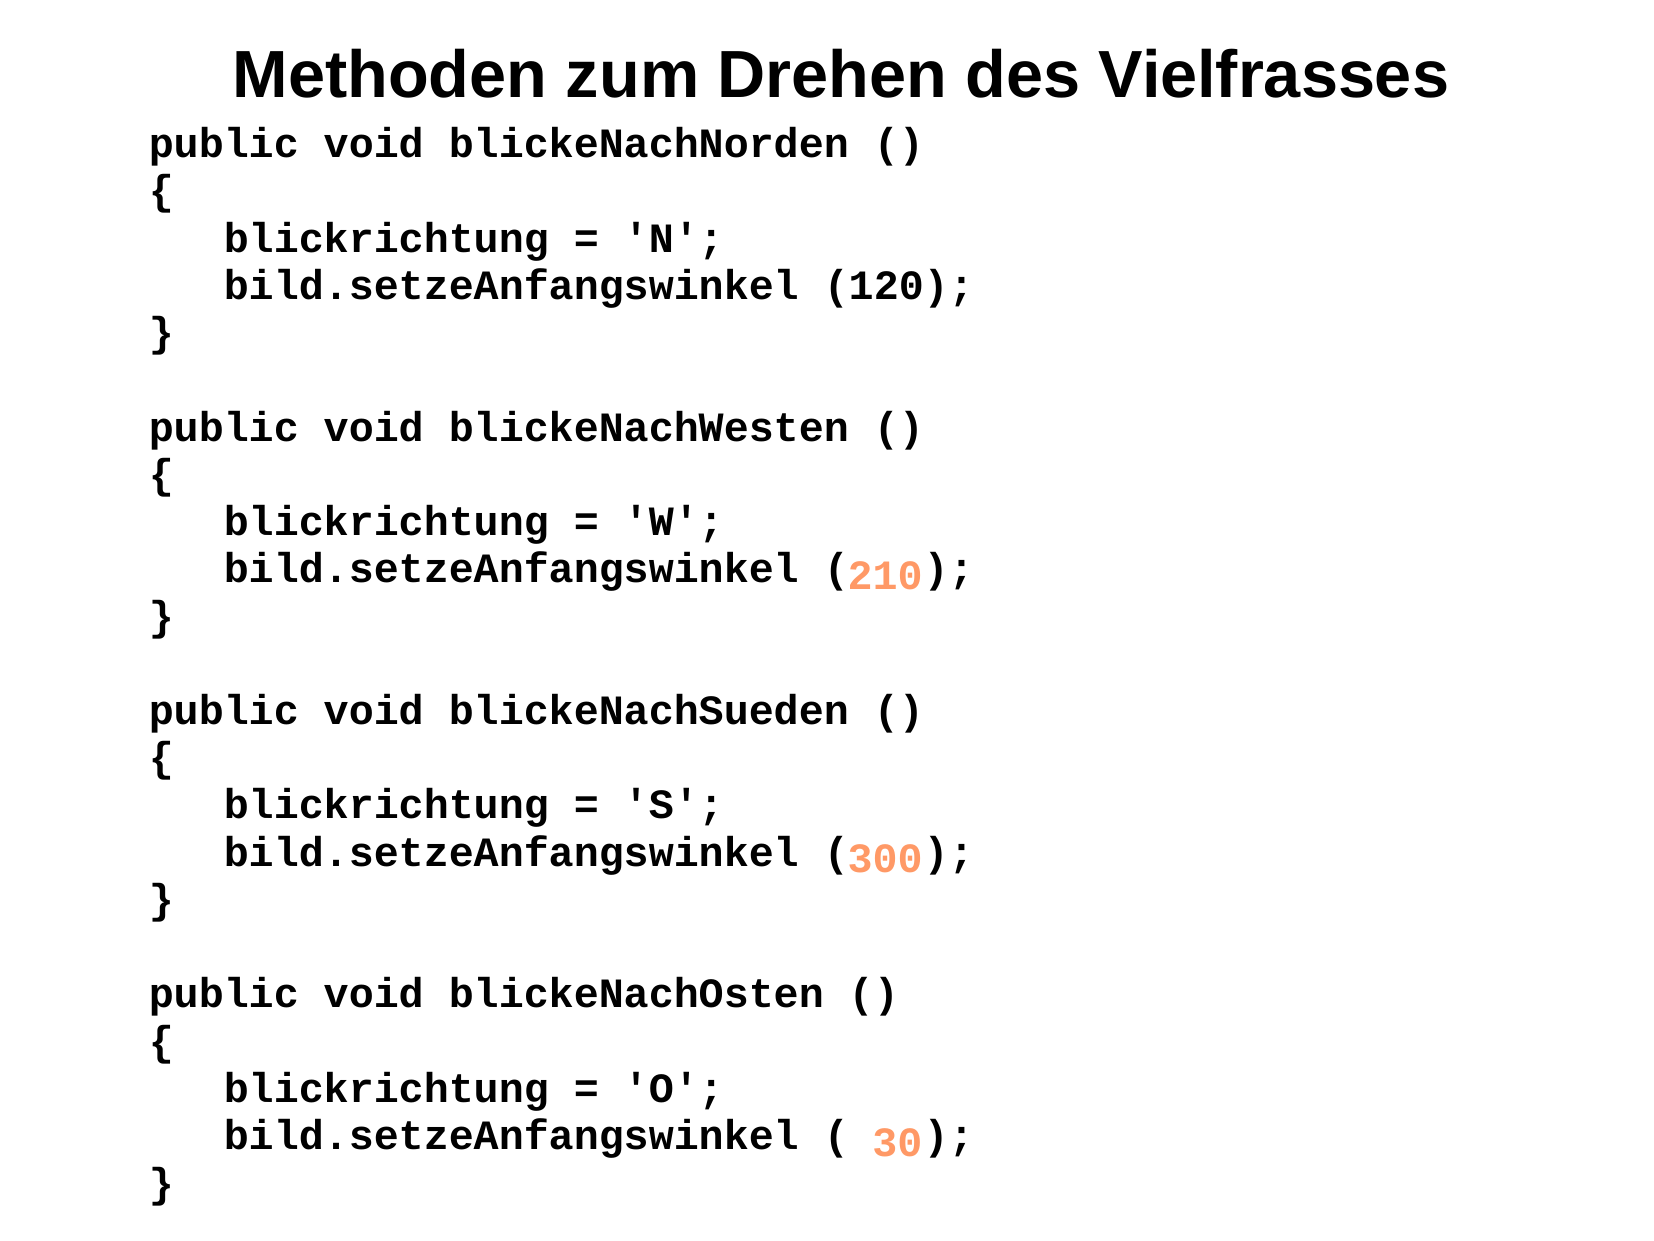

Methoden zum Drehen des Vielfrasses
 public void blickeNachNorden ()
 {
 blickrichtung = 'N';
 bild.setzeAnfangswinkel (120);
 }
 public void blickeNachWesten ()
 {
 blickrichtung = 'W';
 bild.setzeAnfangswinkel ( );
 }
 public void blickeNachSueden ()
 {
 blickrichtung = 'S';
 bild.setzeAnfangswinkel ( );
 }
 public void blickeNachOsten ()
 {
 blickrichtung = 'O';
 bild.setzeAnfangswinkel ( );
 }
210
300
 30
0